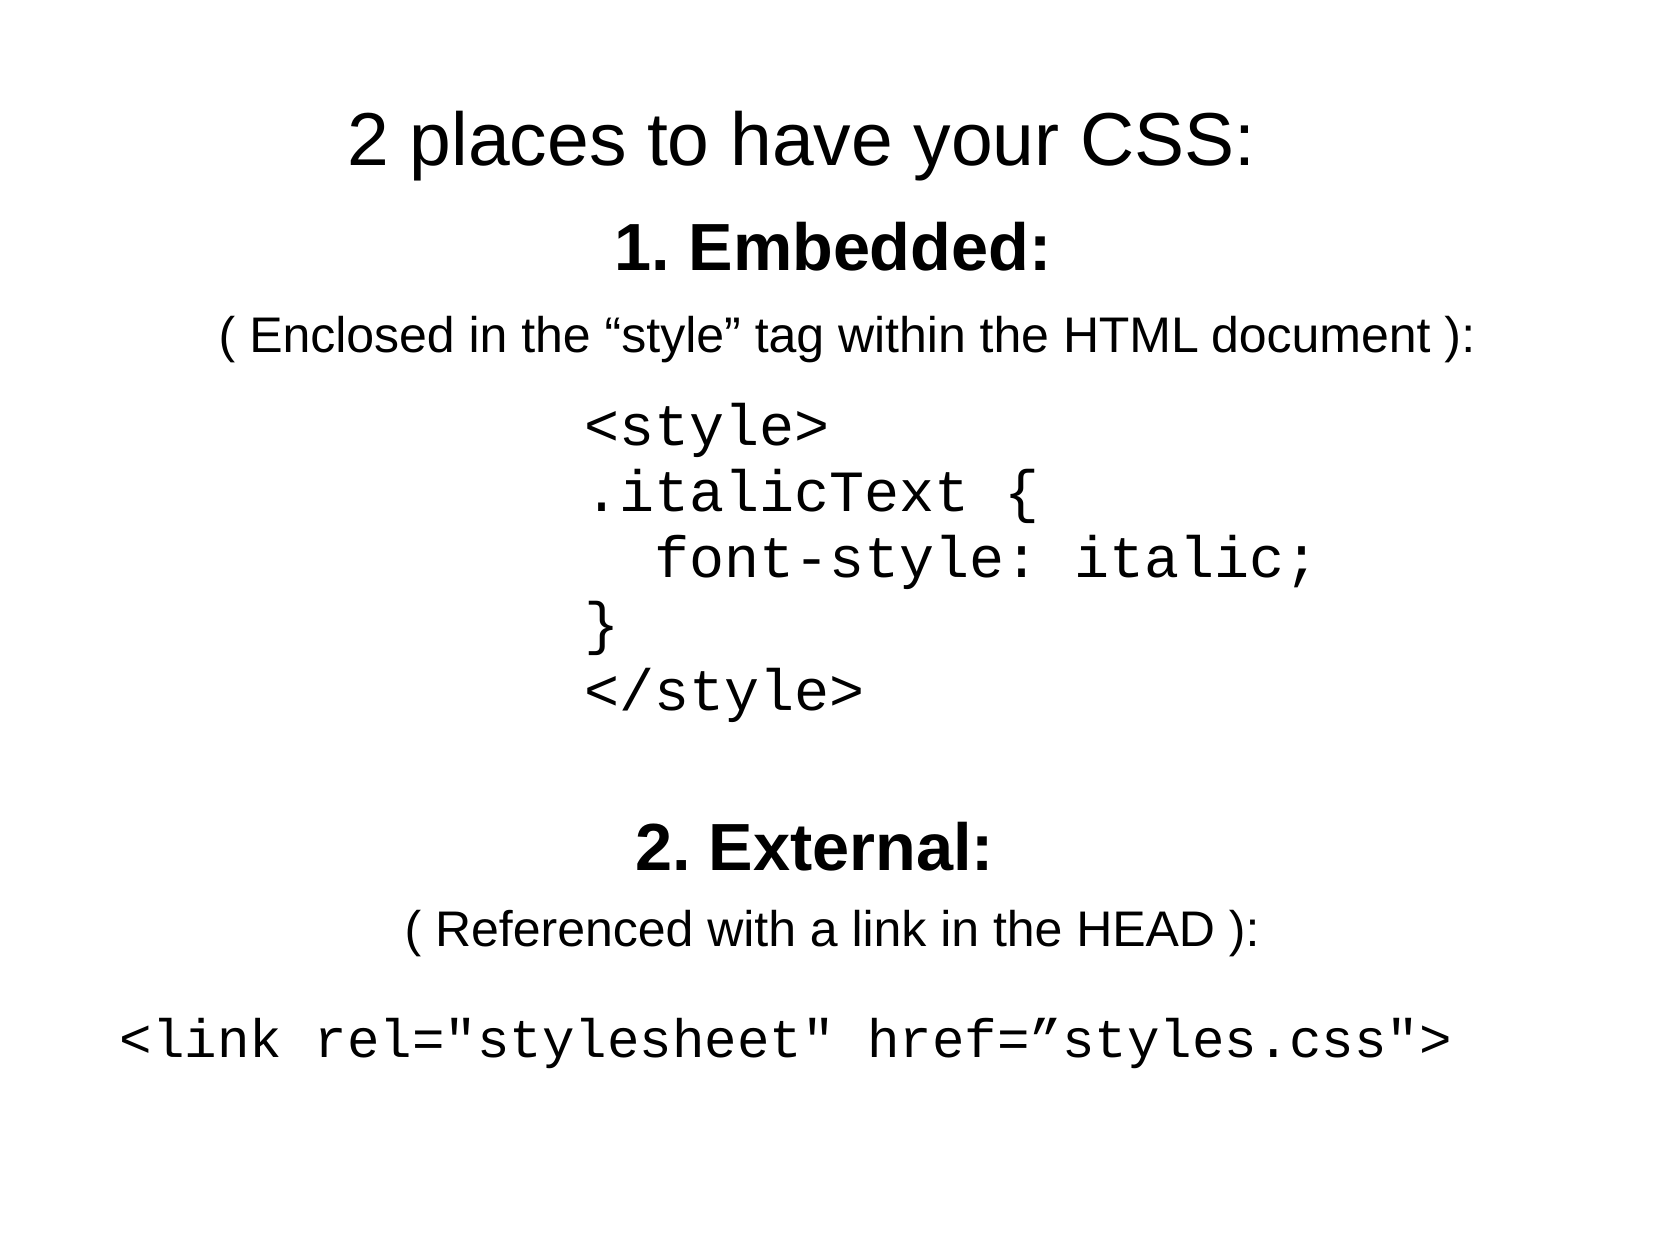

2 places to have your CSS:
1. Embedded:
( Enclosed in the “style” tag within the HTML document ):
<style>
.italicText {
 font-style: italic;
}
</style>
2. External:
( Referenced with a link in the HEAD ):
<link rel="stylesheet" href=”styles.css">